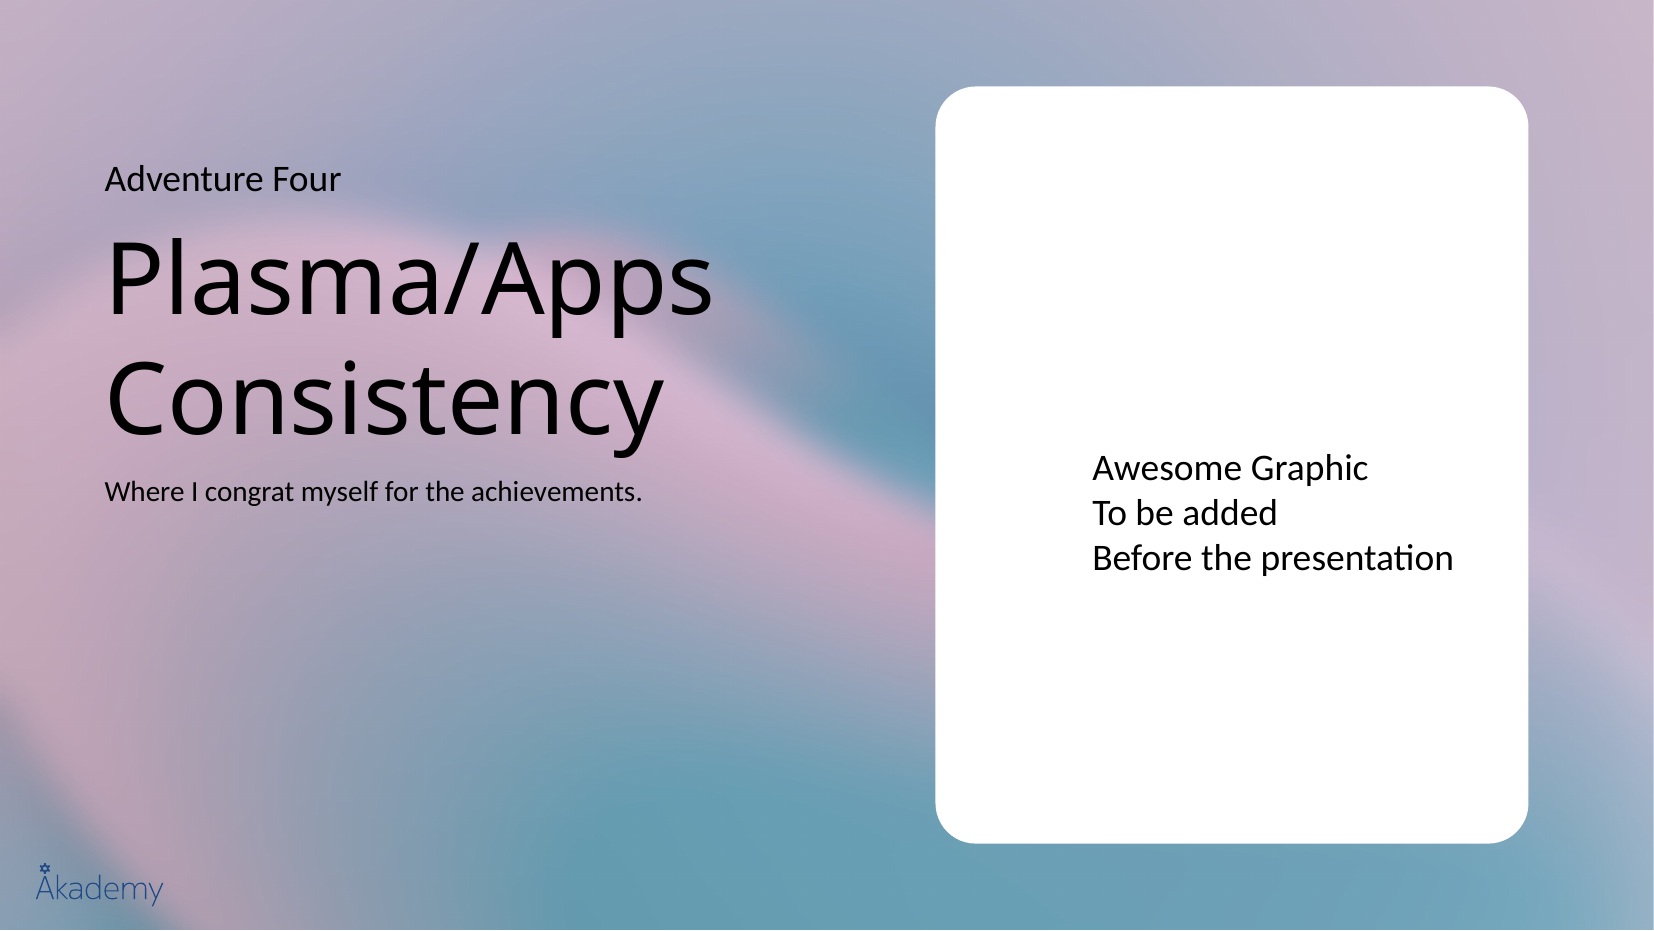

Adventure Four
Plasma/Apps
Consistency
Awesome Graphic
To be added
Before the presentation
Where I congrat myself for the achievements.